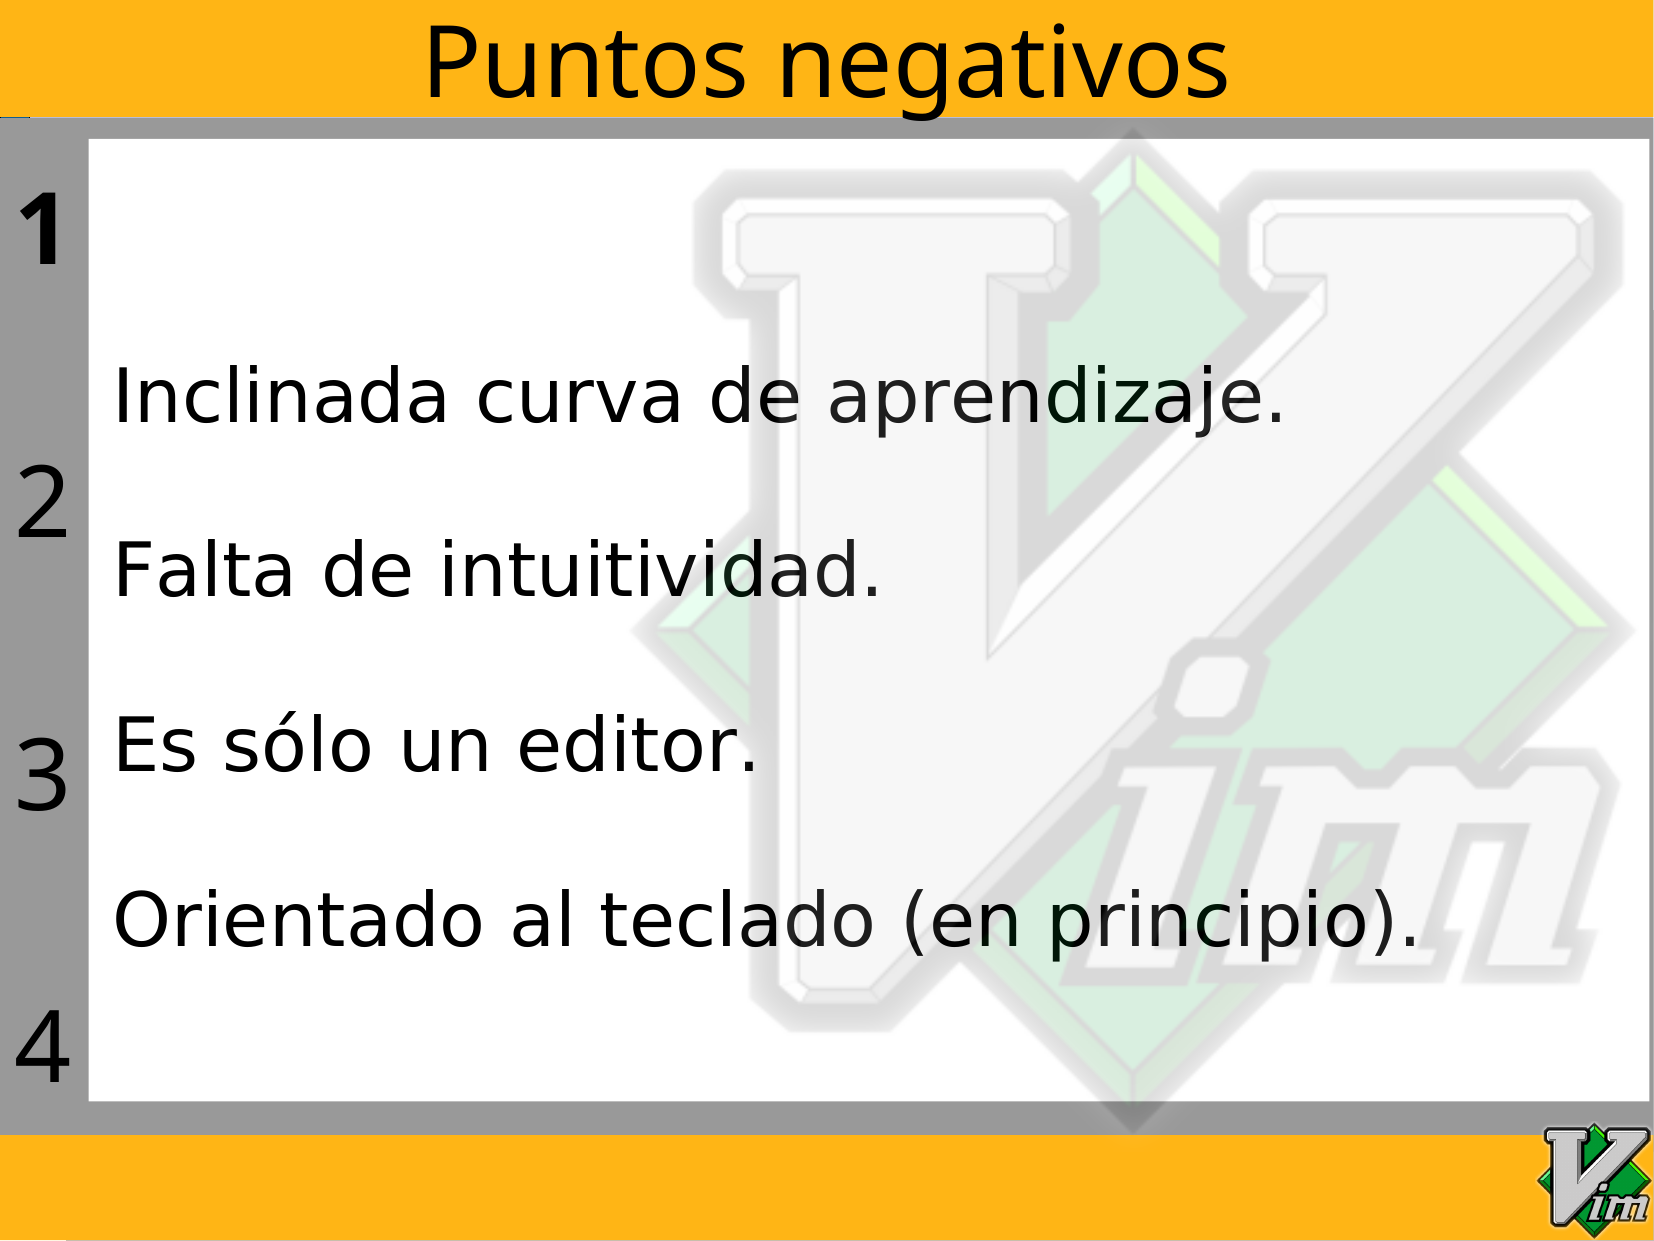

Puntos negativos
1 - Introducción
2 - Novatos
3 - Power Users
4 -Desarrolladores
 Inclinada curva de aprendizaje.
 Falta de intuitividad.
 Es sólo un editor.
 Orientado al teclado (en principio).